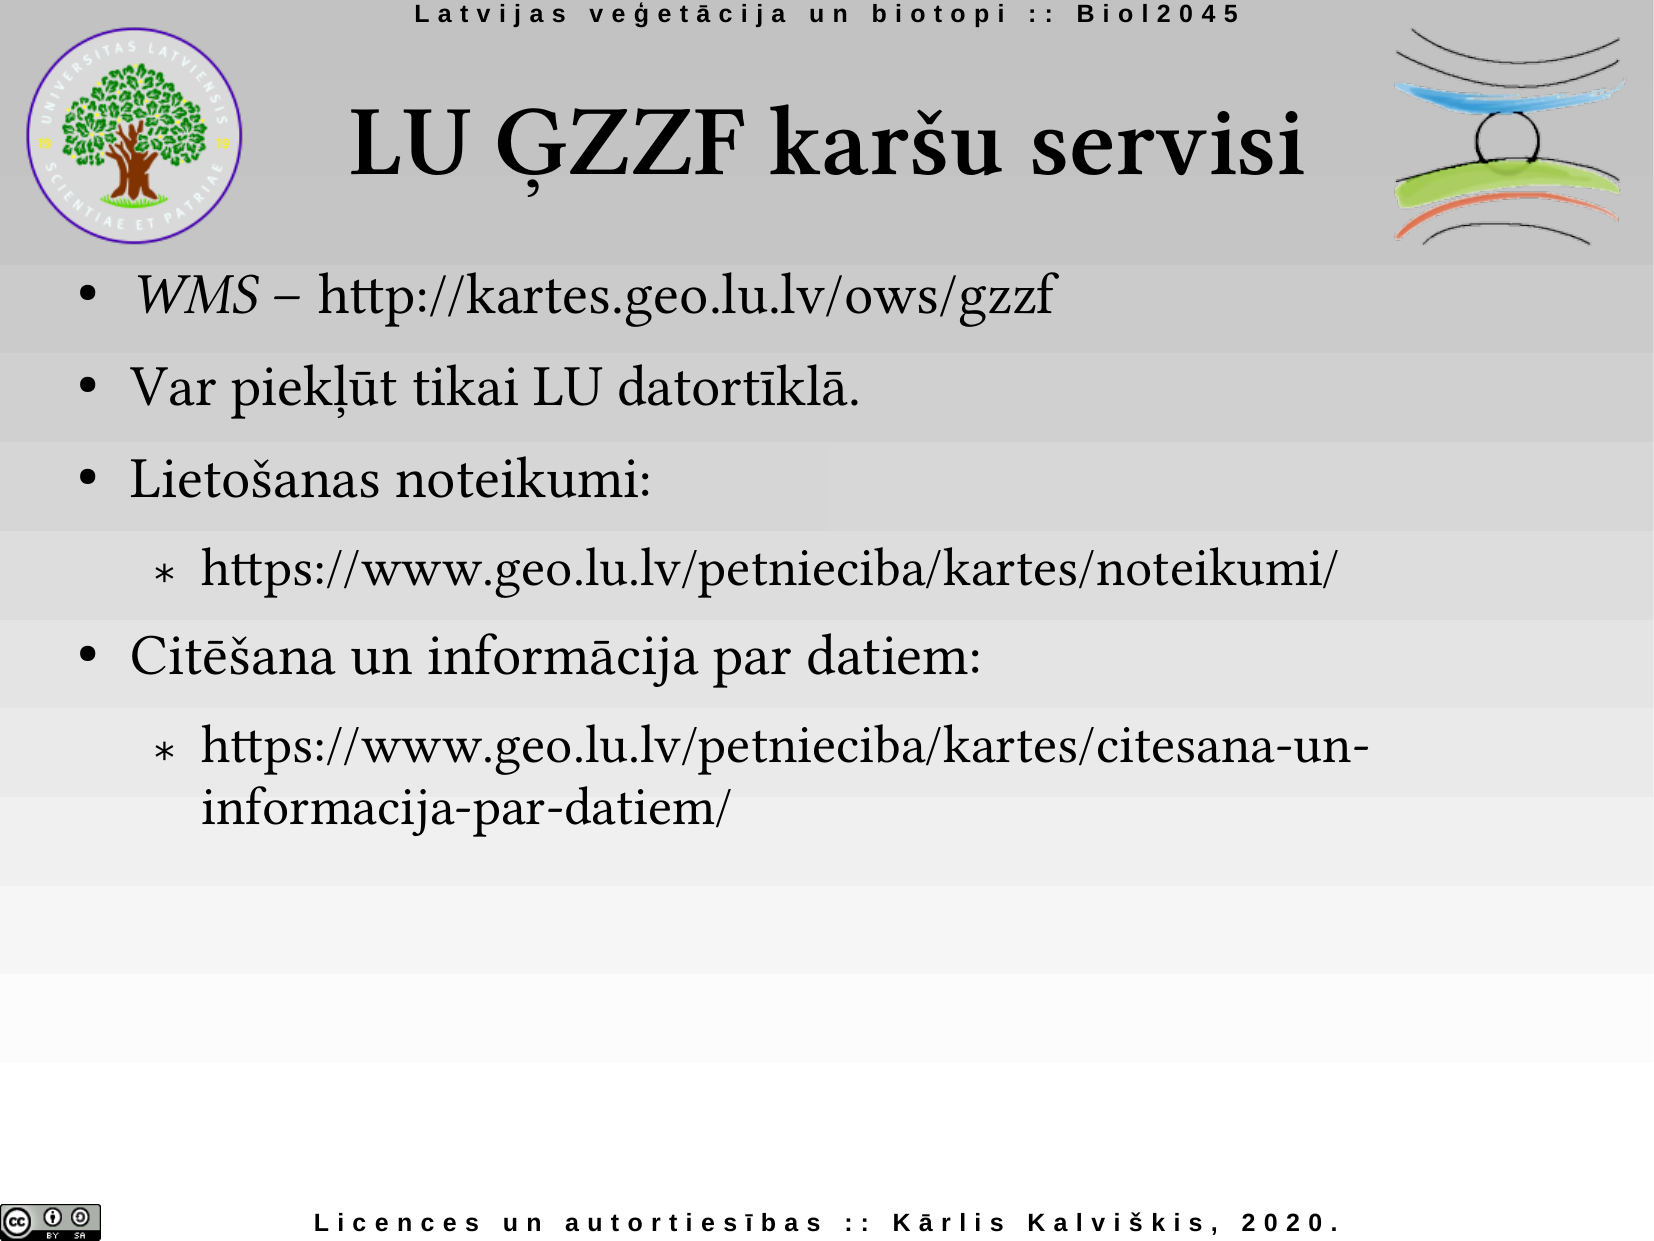

# LU ĢZZF karšu servisi
WMS – http://kartes.geo.lu.lv/ows/gzzf
Var piekļūt tikai LU datortīklā.
Lietošanas noteikumi:
https://www.geo.lu.lv/petnieciba/kartes/noteikumi/
Citēšana un informācija par datiem:
https://www.geo.lu.lv/petnieciba/kartes/citesana-un-informacija-par-datiem/